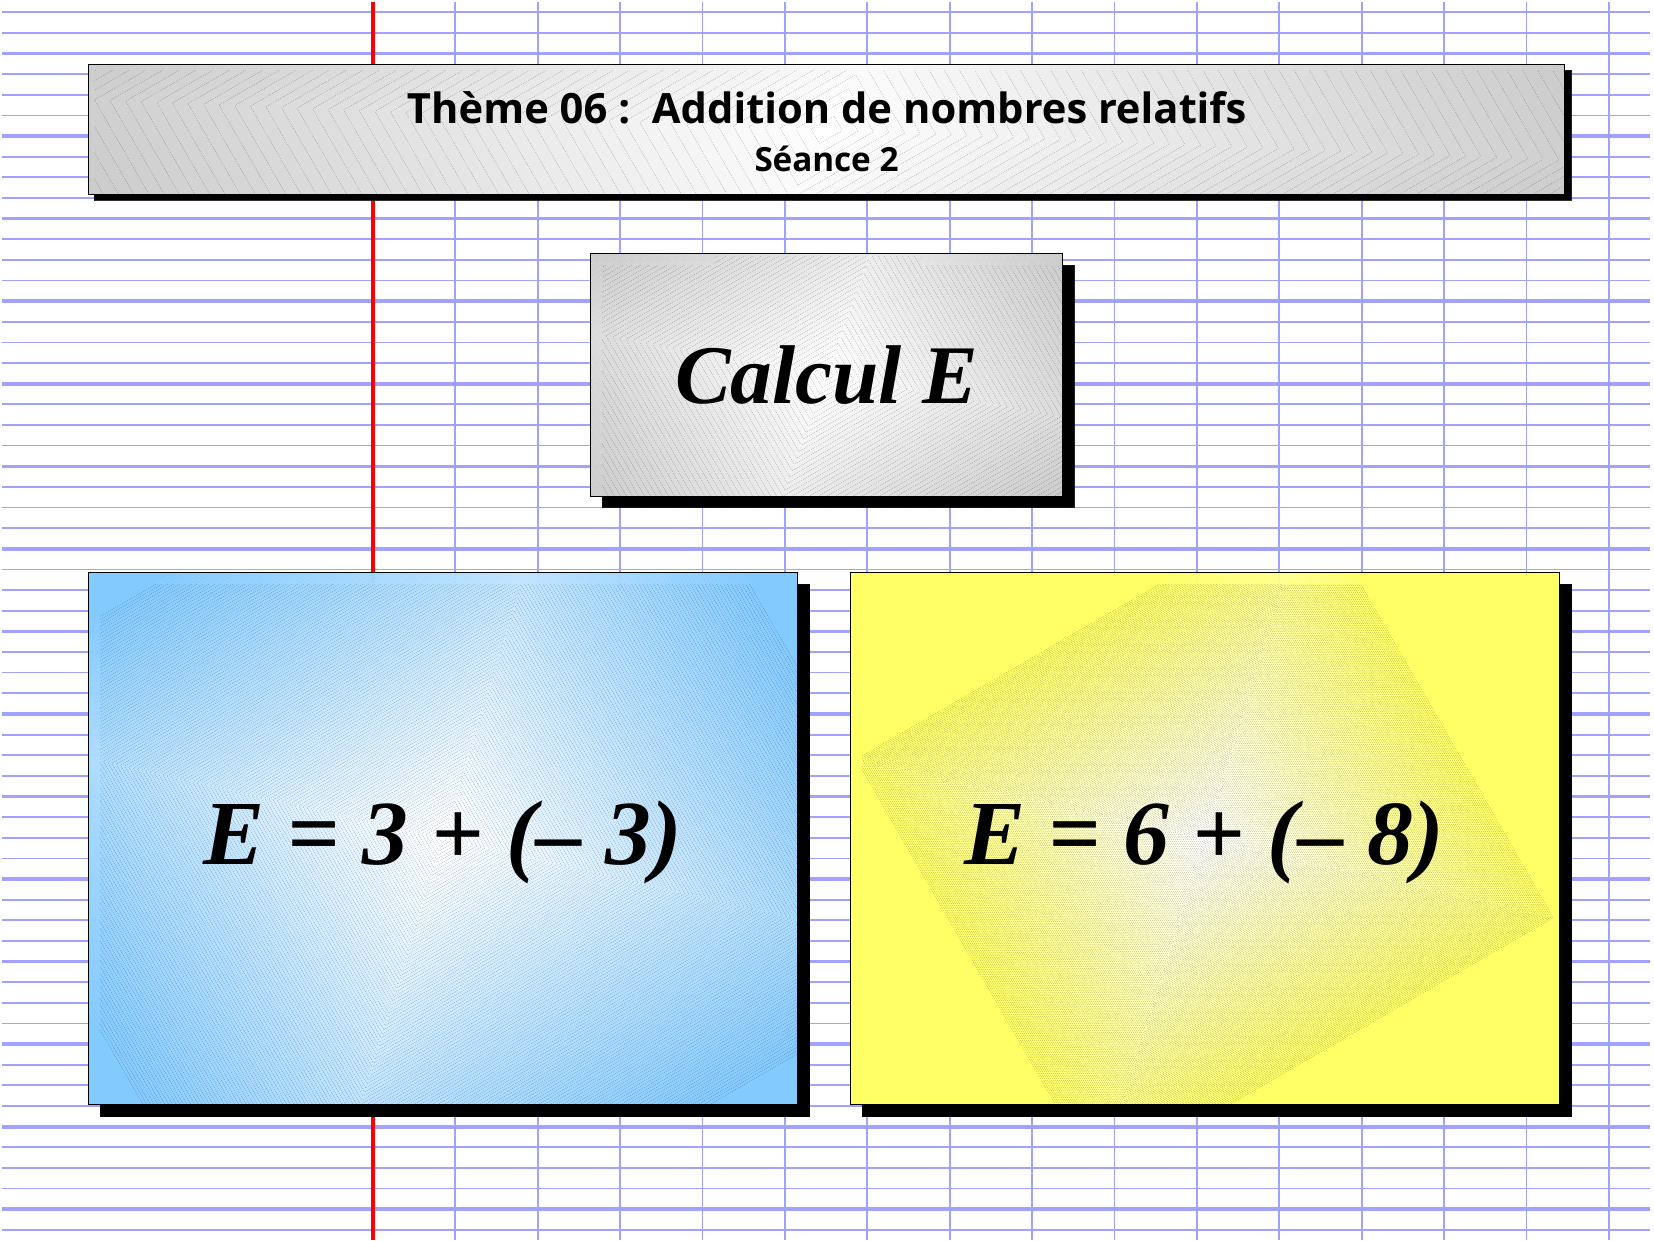

Thème 06 : Addition de nombres relatifs
Séance 2
Calcul E
9
0
1
2
3
4
5
6
7
8
E = 3 + (– 3)
E = 6 + (– 8)